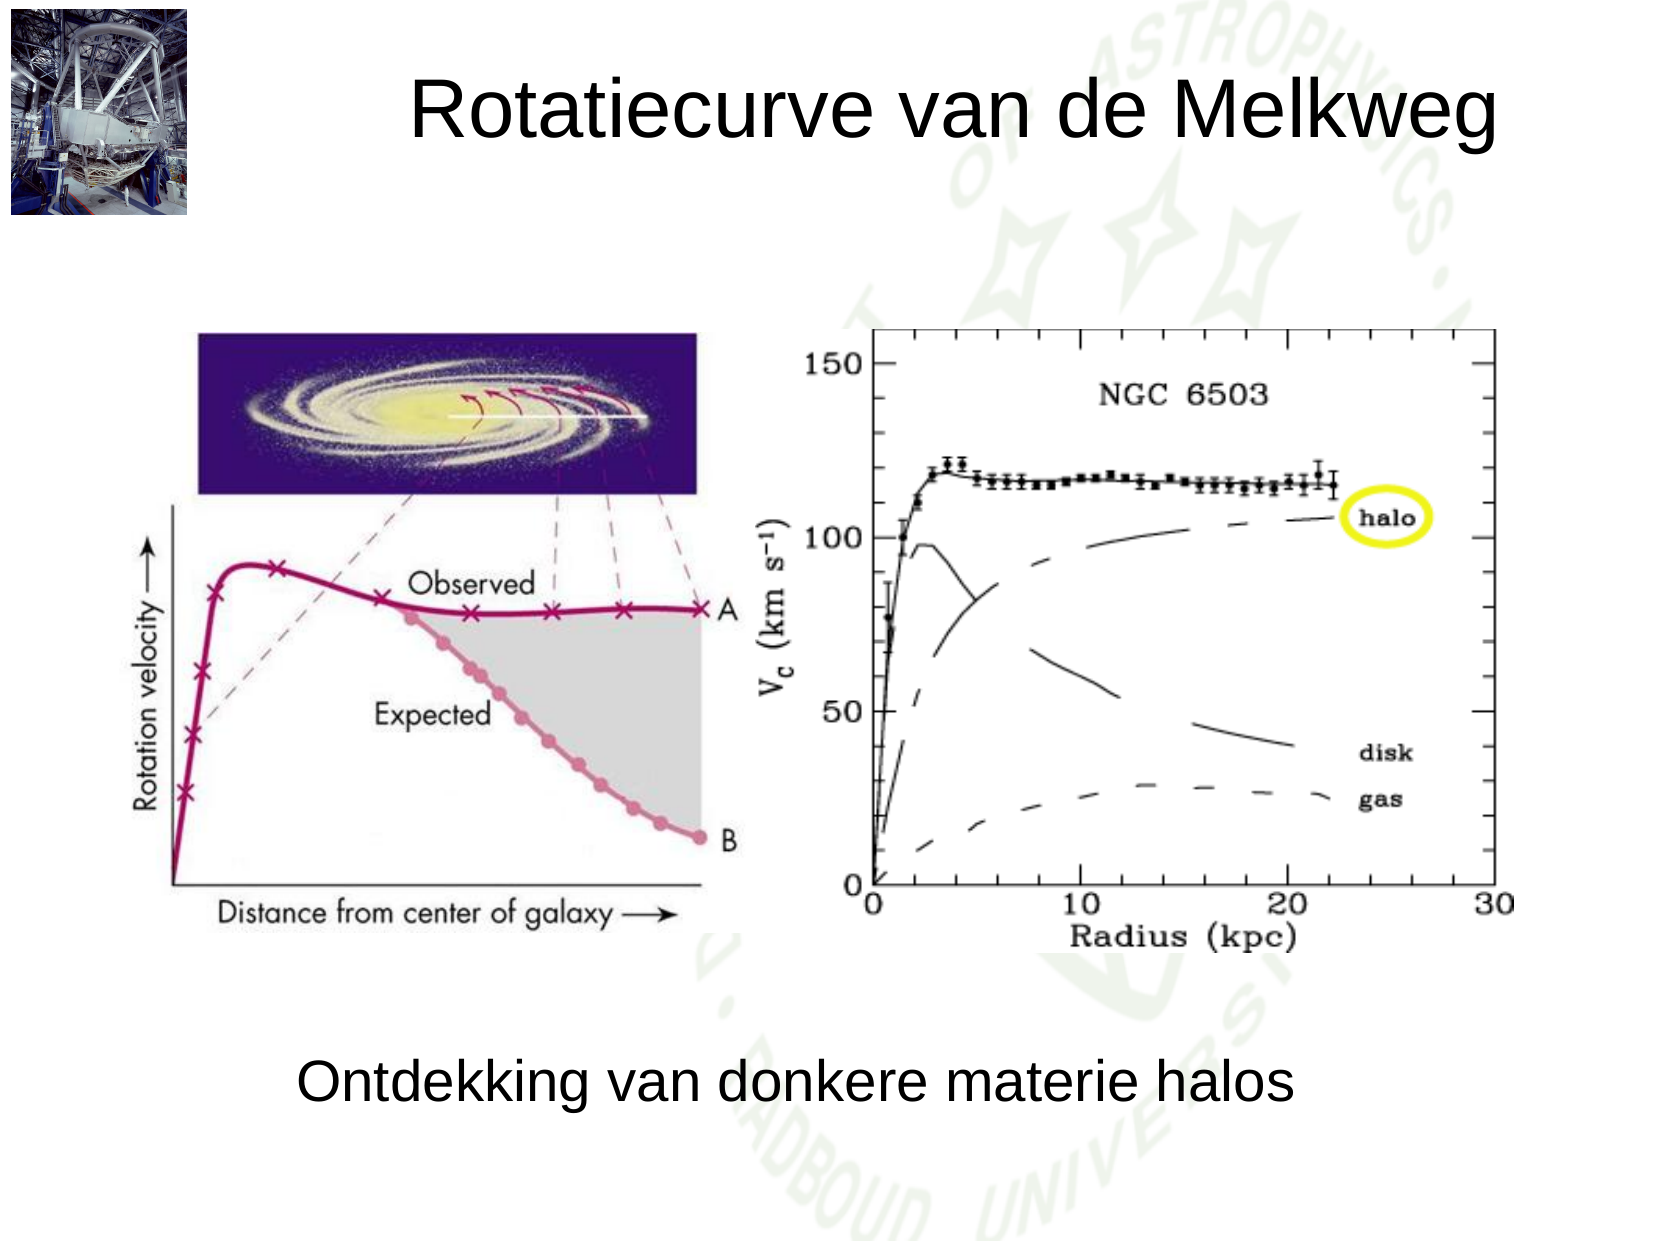

Rotatiecurve van de Melkweg
Ontdekking van donkere materie halos